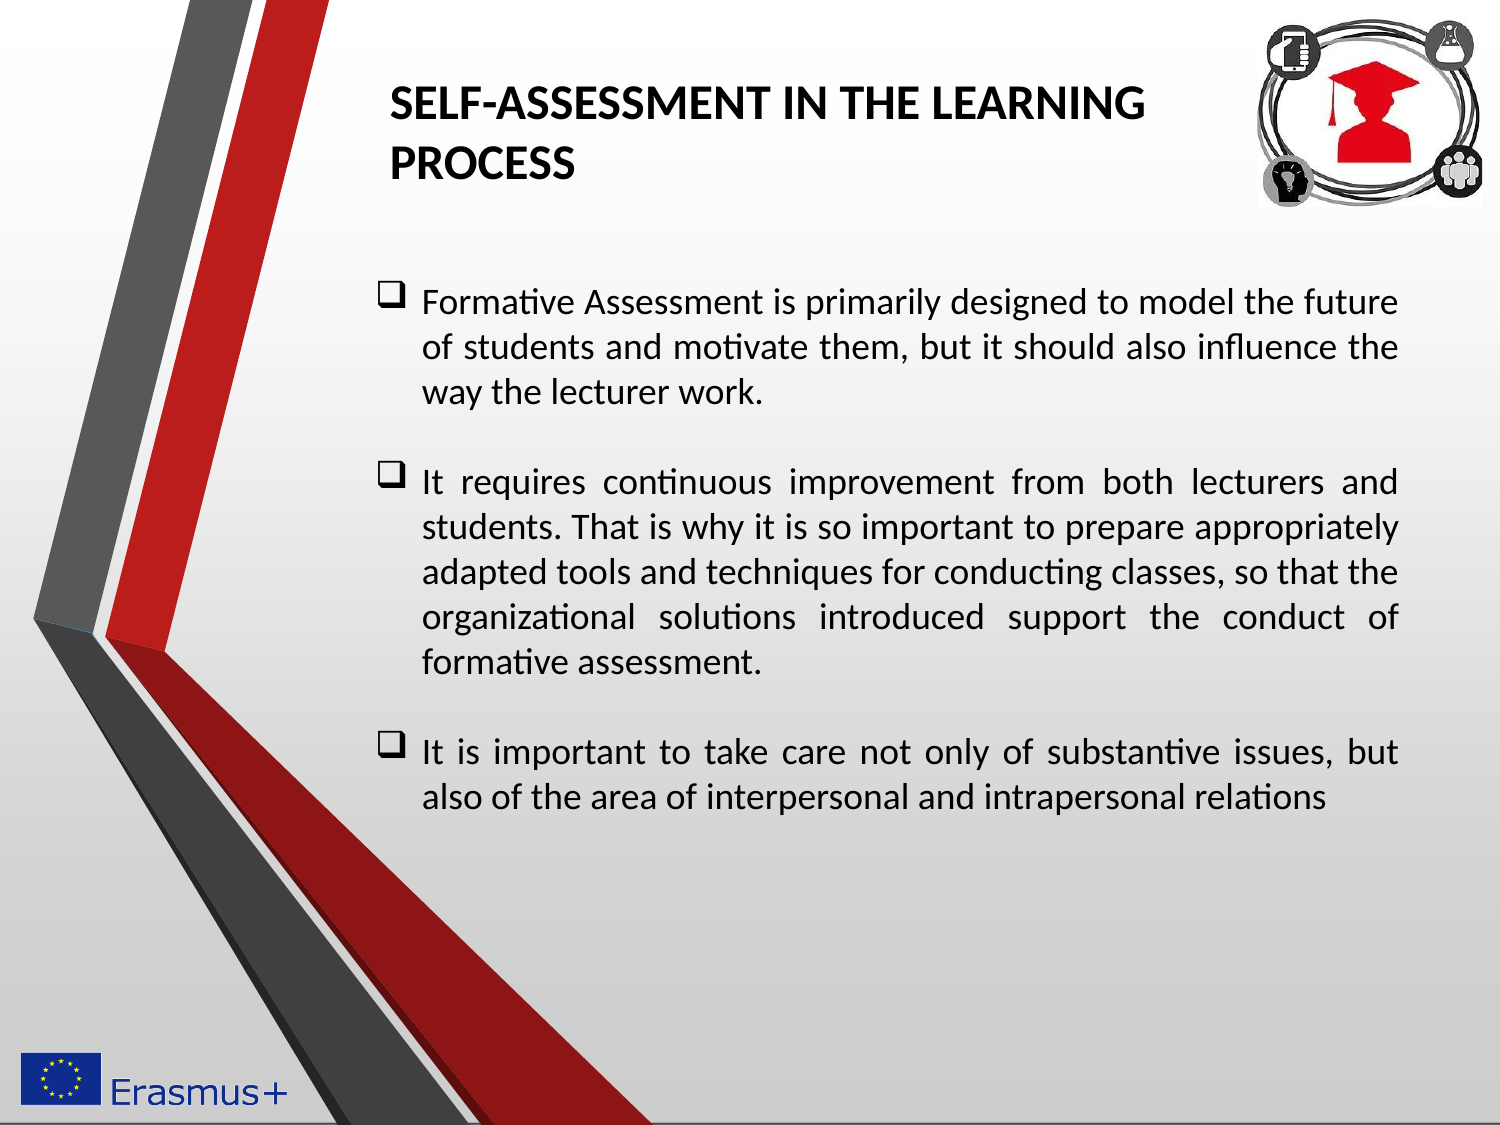

Self-assessment in the learning process
Formative Assessment is primarily designed to model the future of students and motivate them, but it should also influence the way the lecturer work.
It requires continuous improvement from both lecturers and students. That is why it is so important to prepare appropriately adapted tools and techniques for conducting classes, so that the organizational solutions introduced support the conduct of formative assessment.
It is important to take care not only of substantive issues, but also of the area of ​​interpersonal and intrapersonal relations